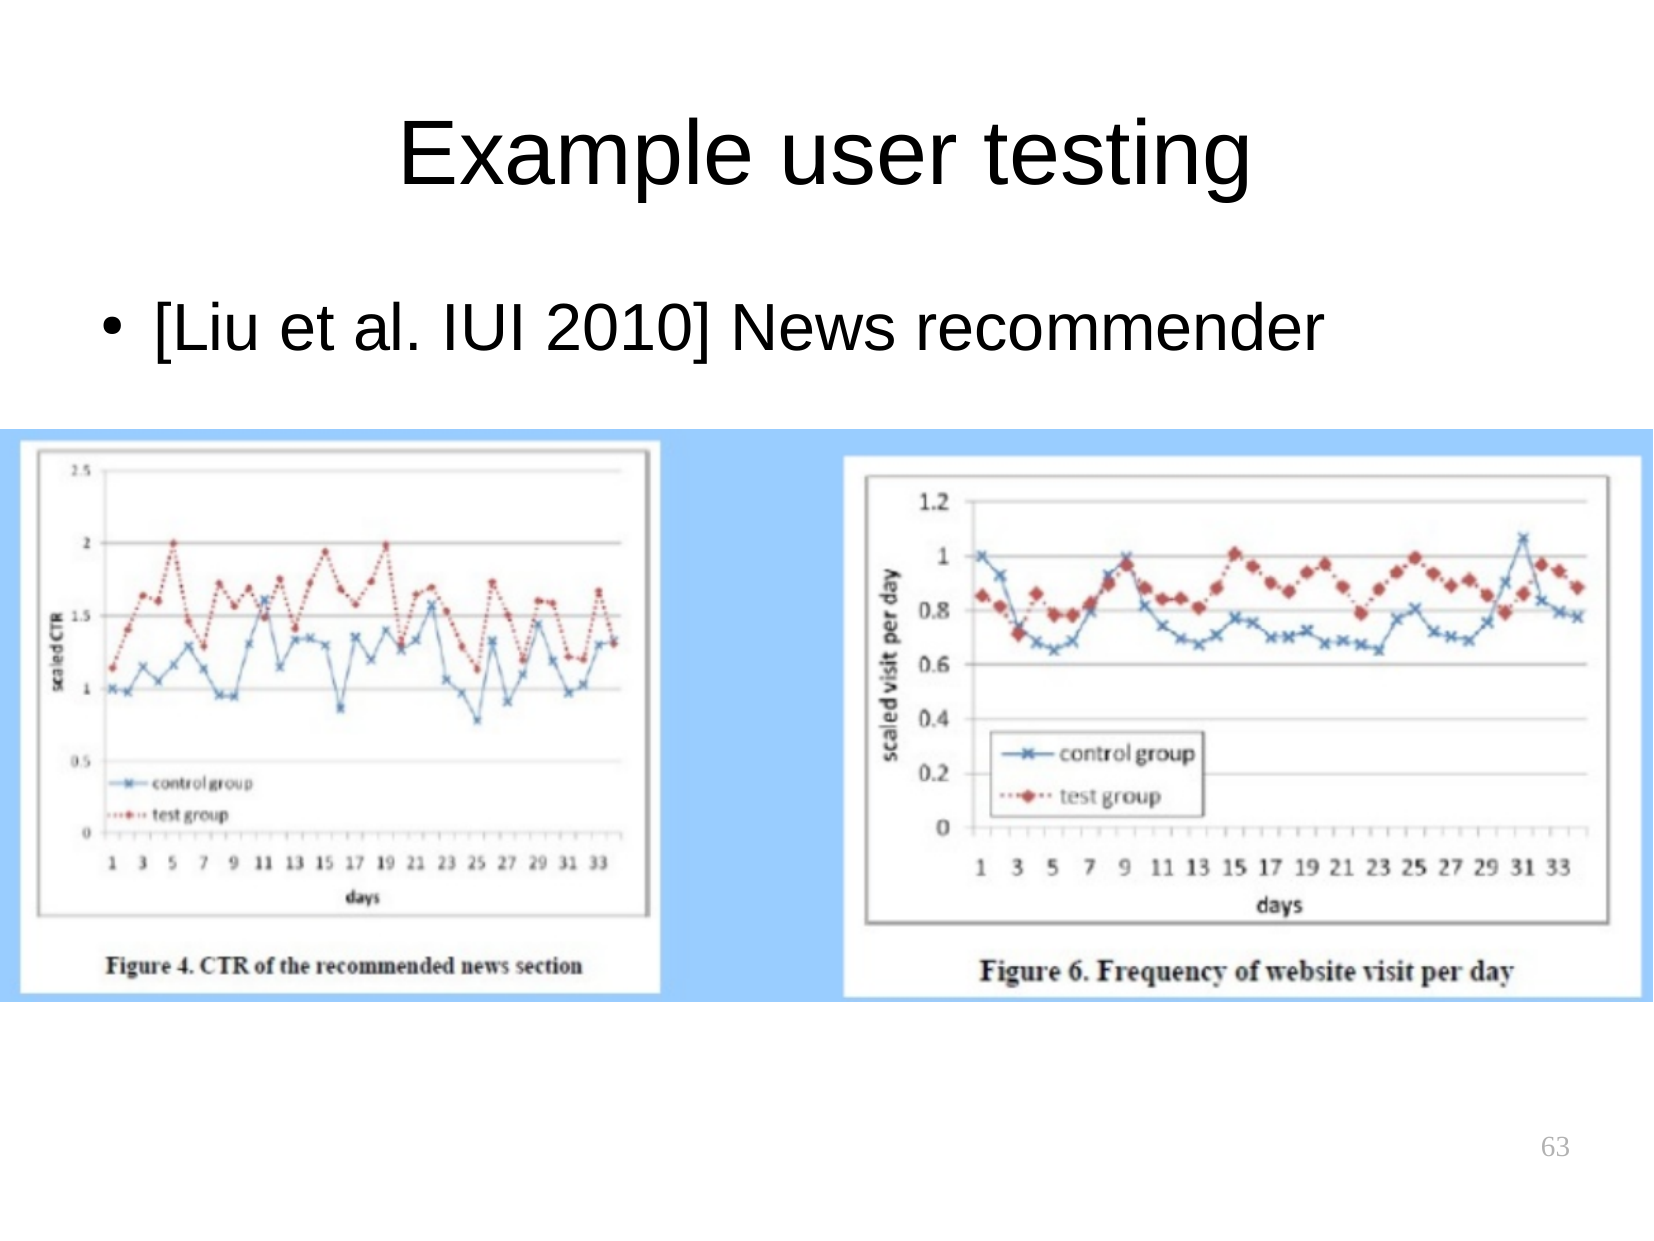

# Example user testing
[Liu et al. IUI 2010] News recommender
63